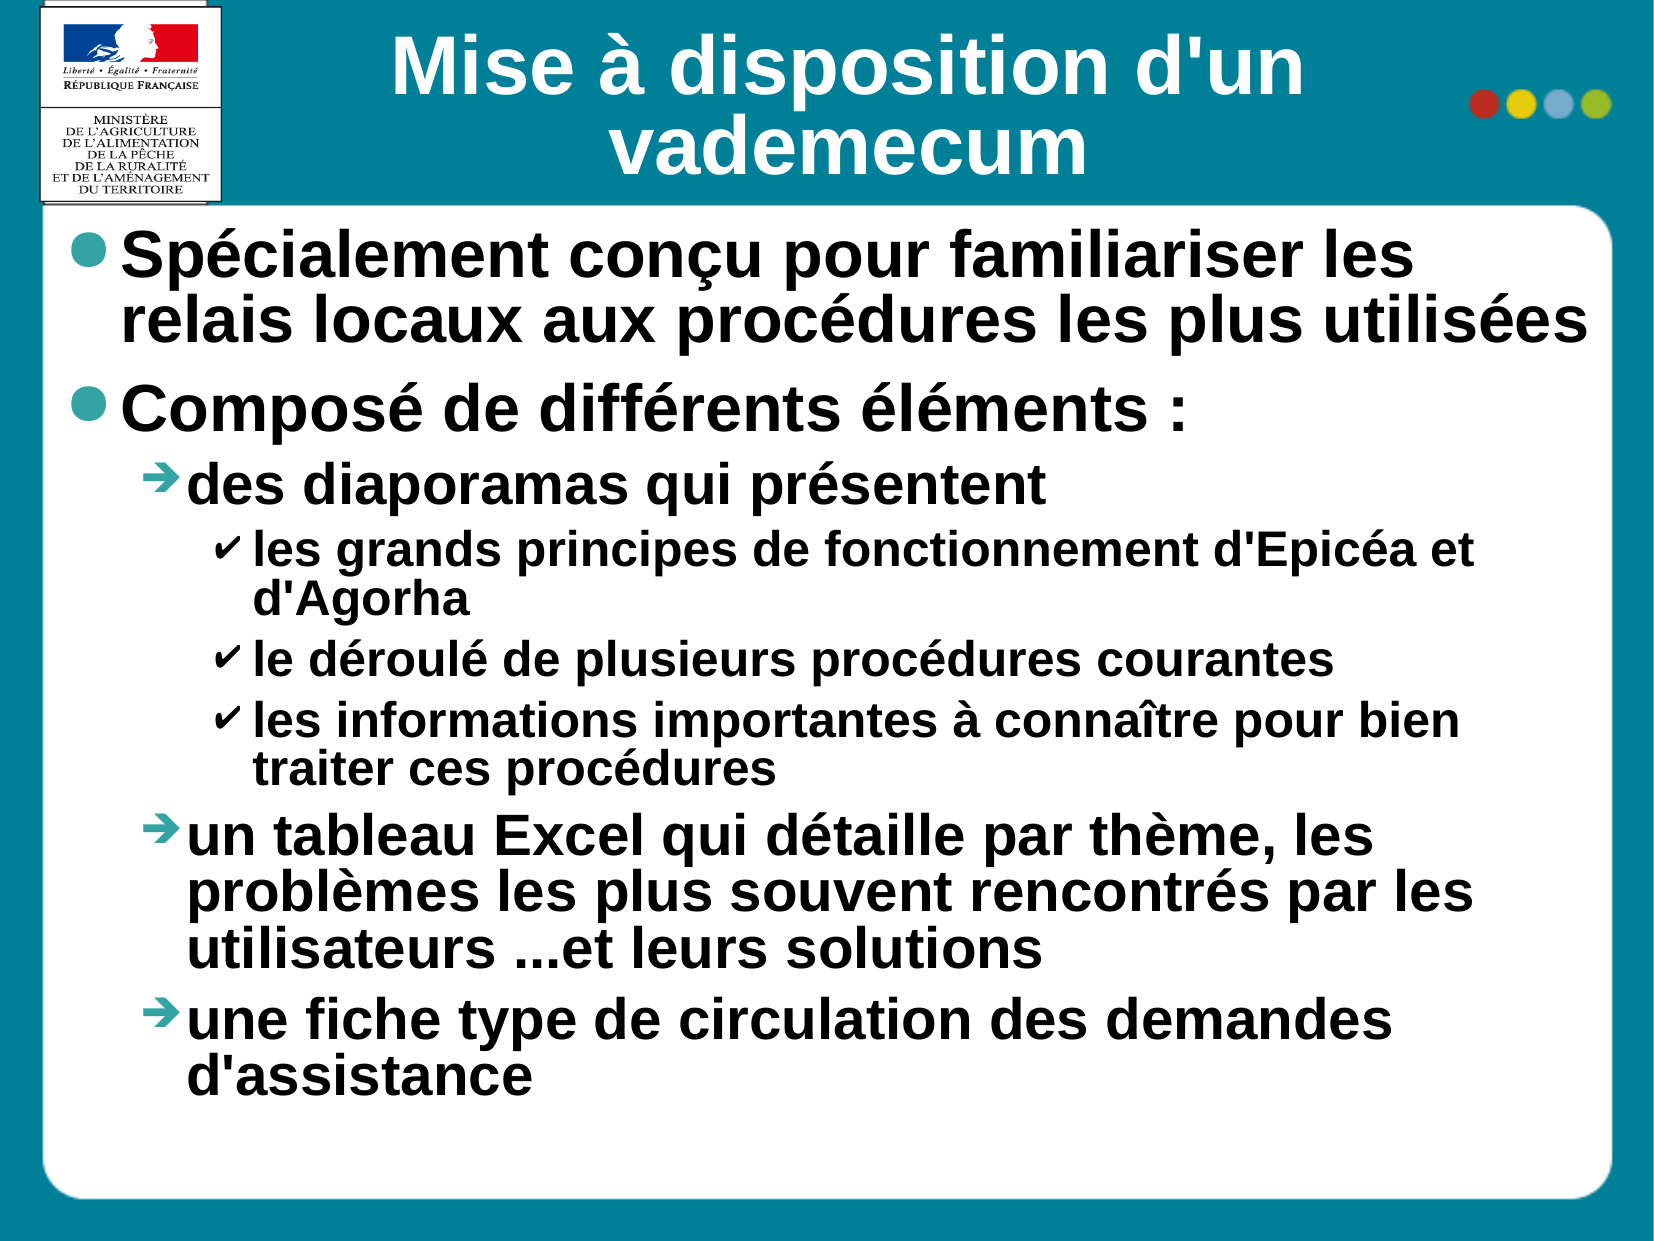

# Mise à disposition d'un vademecum
Spécialement conçu pour familiariser les relais locaux aux procédures les plus utilisées
Composé de différents éléments :
des diaporamas qui présentent
les grands principes de fonctionnement d'Epicéa et d'Agorha
le déroulé de plusieurs procédures courantes
les informations importantes à connaître pour bien traiter ces procédures
un tableau Excel qui détaille par thème, les problèmes les plus souvent rencontrés par les utilisateurs ...et leurs solutions
une fiche type de circulation des demandes d'assistance